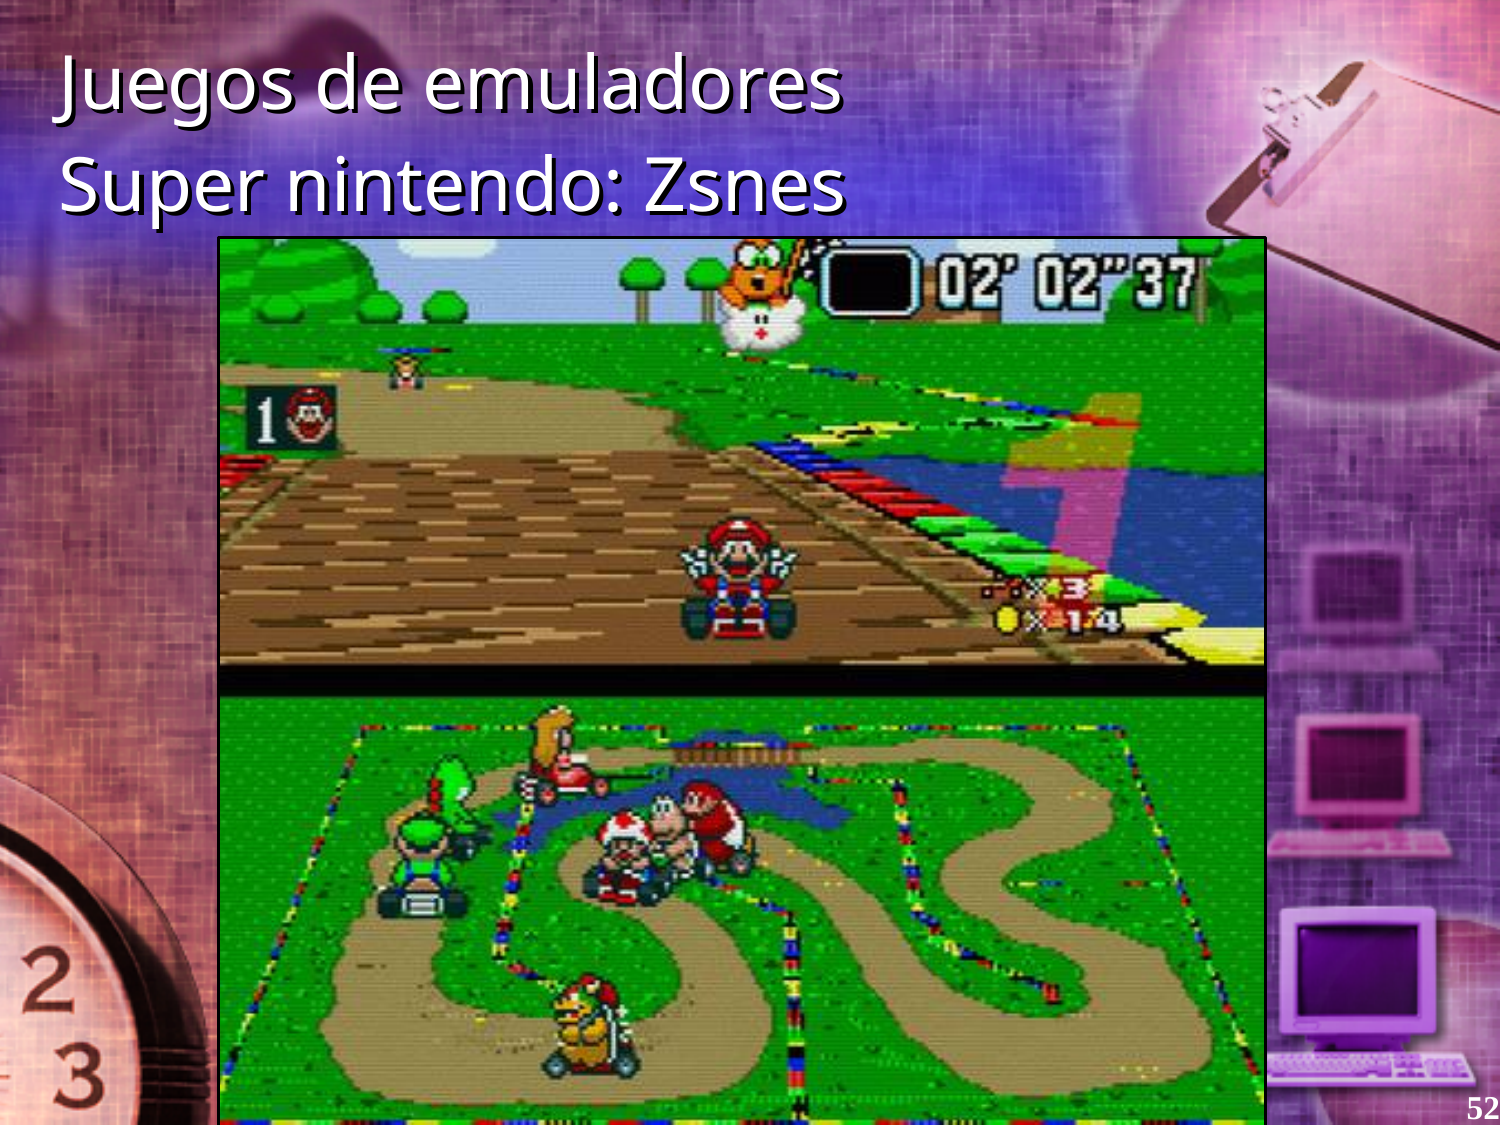

# Juegos de emuladores Super nintendo: Zsnes
52